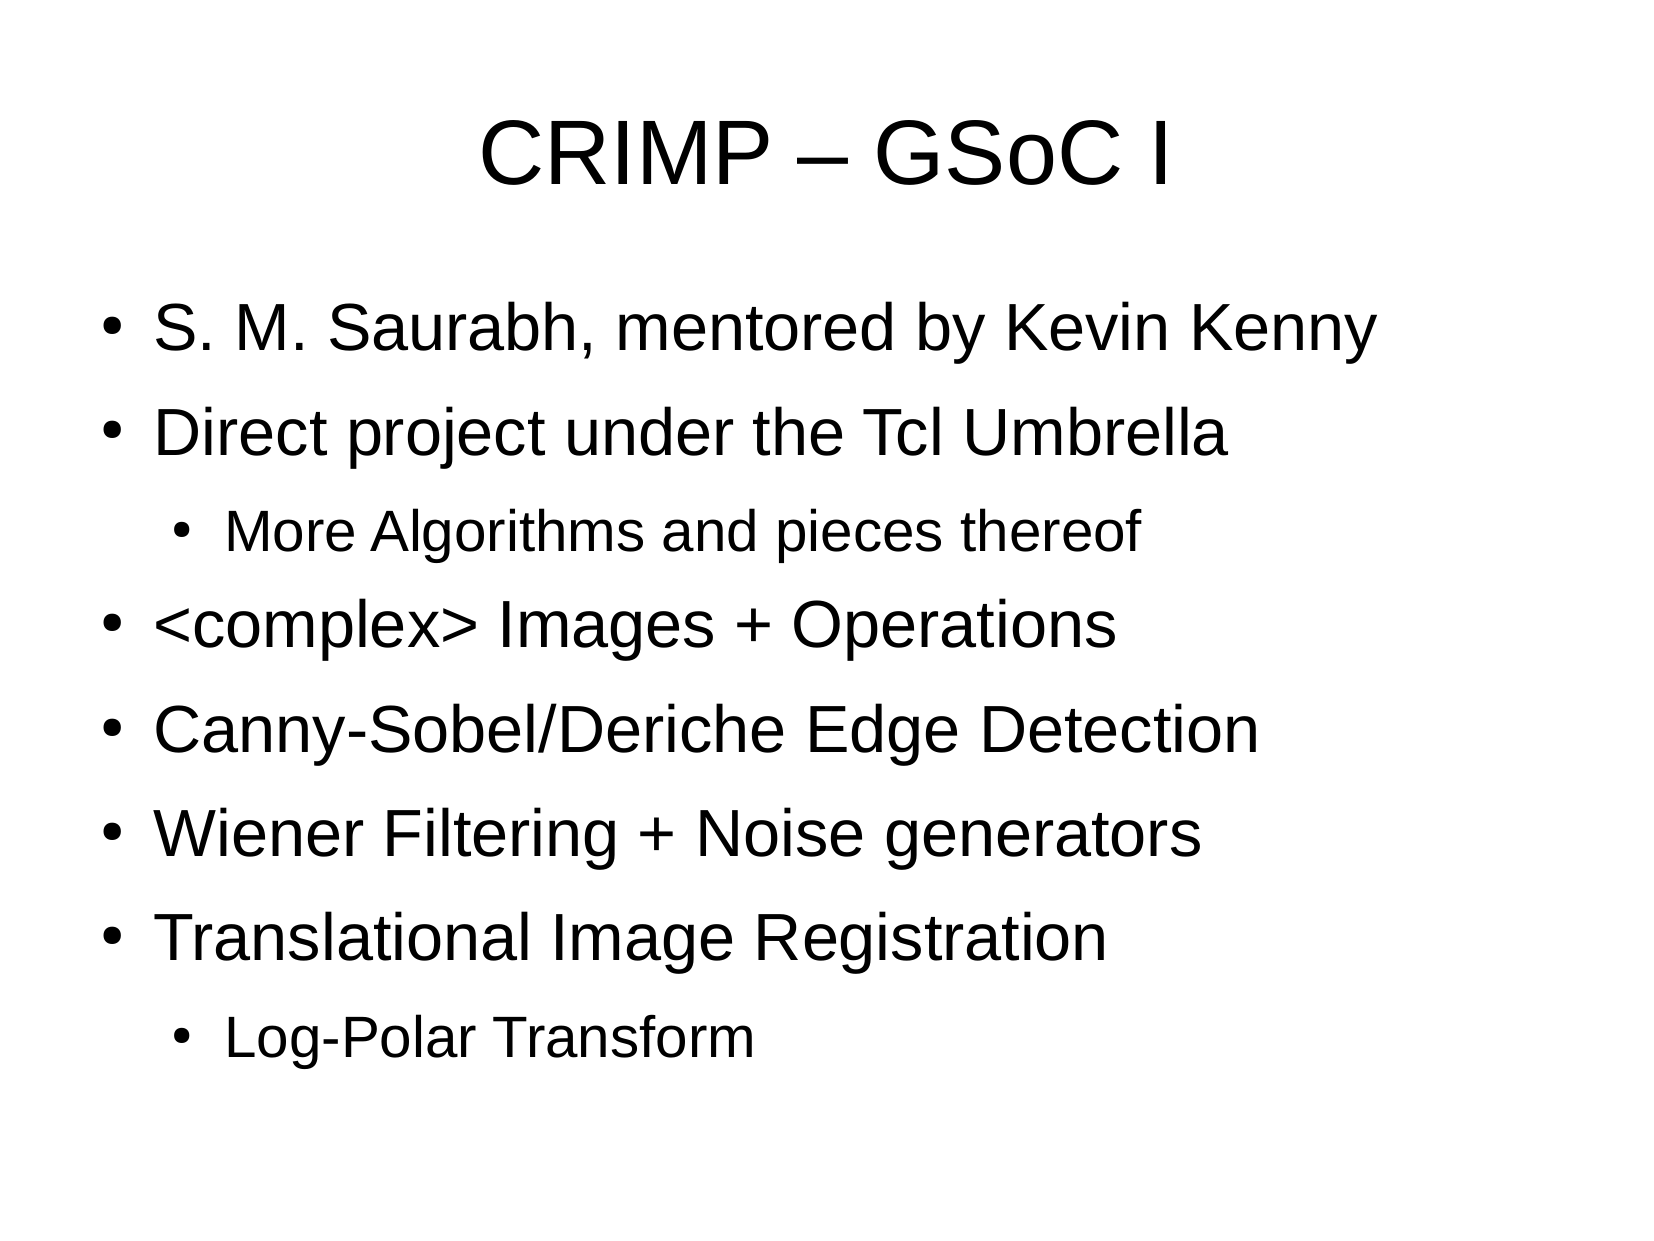

# CRIMP – GSoC I
S. M. Saurabh, mentored by Kevin Kenny
Direct project under the Tcl Umbrella
More Algorithms and pieces thereof
<complex> Images + Operations
Canny-Sobel/Deriche Edge Detection
Wiener Filtering + Noise generators
Translational Image Registration
Log-Polar Transform